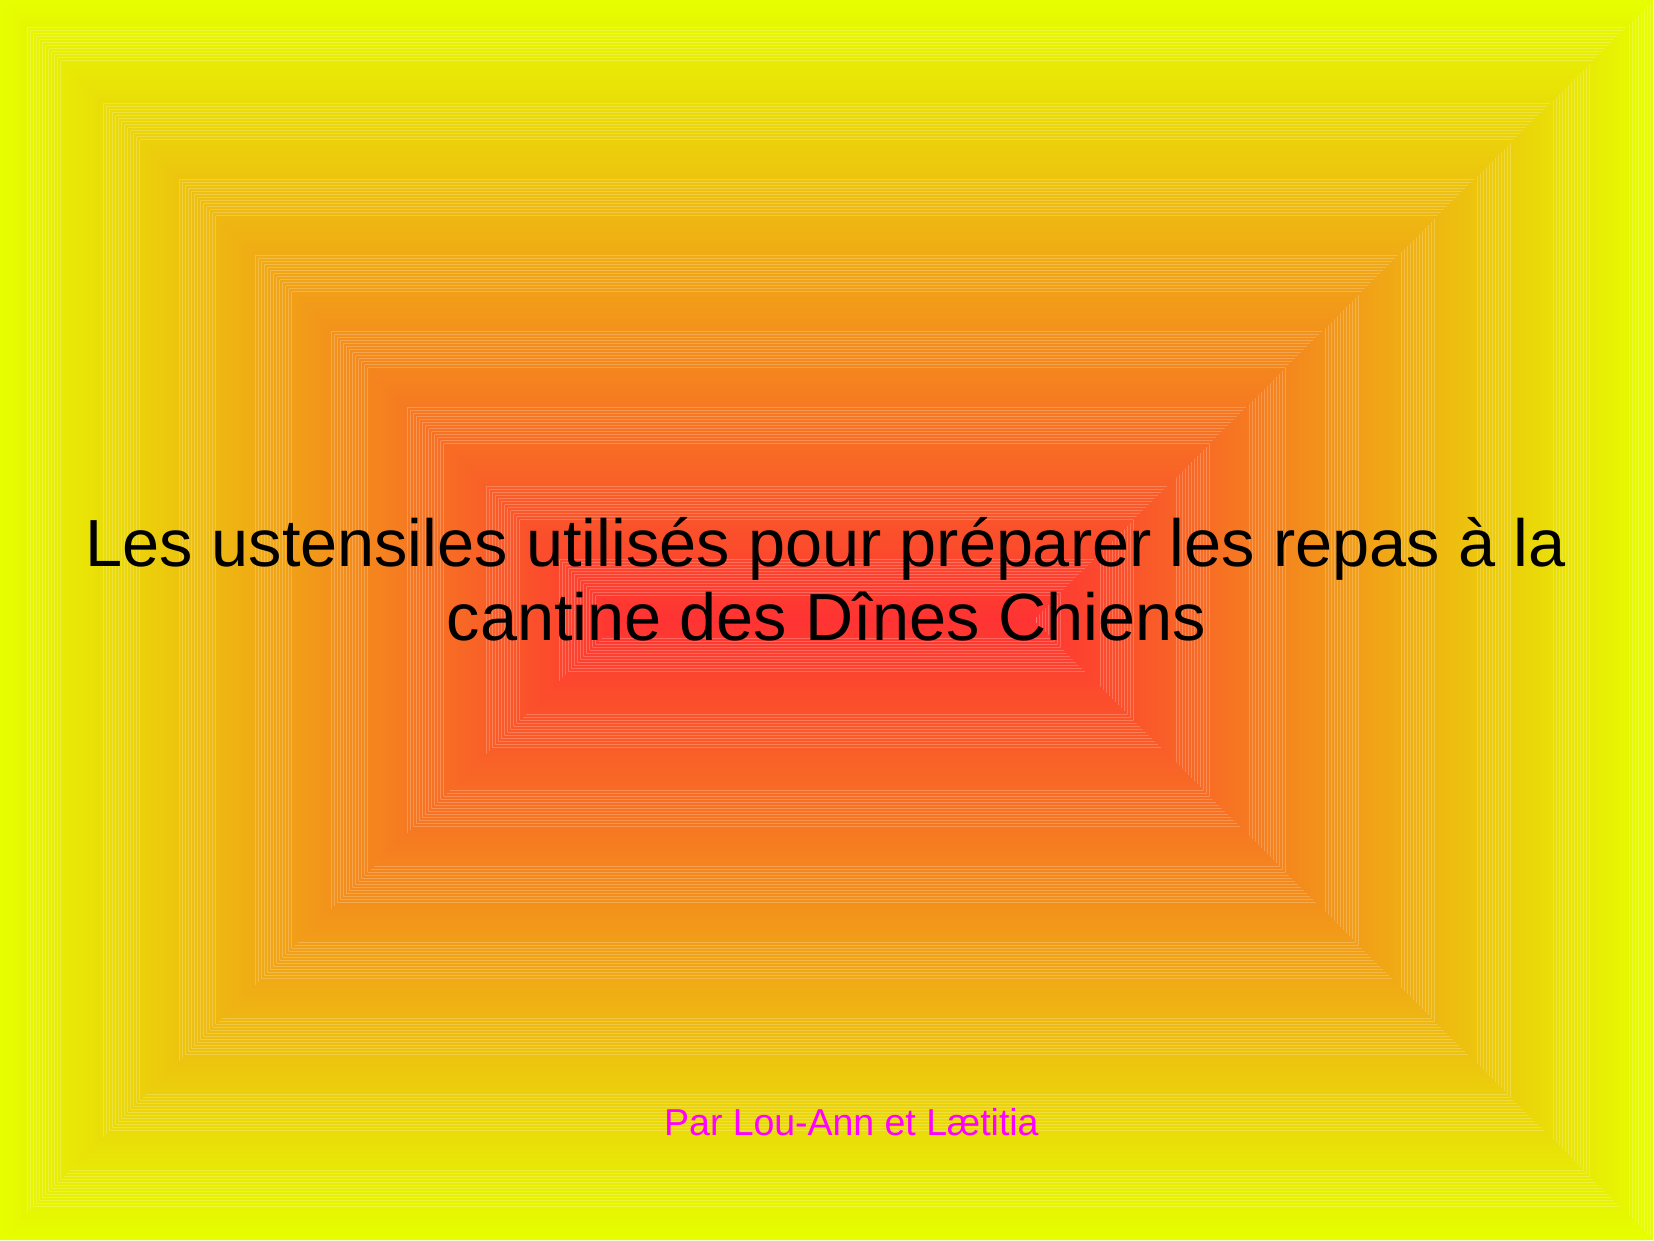

Les ustensiles utilisés pour préparer les repas à la cantine des Dînes Chiens
Par Lou-Ann et Lætitia